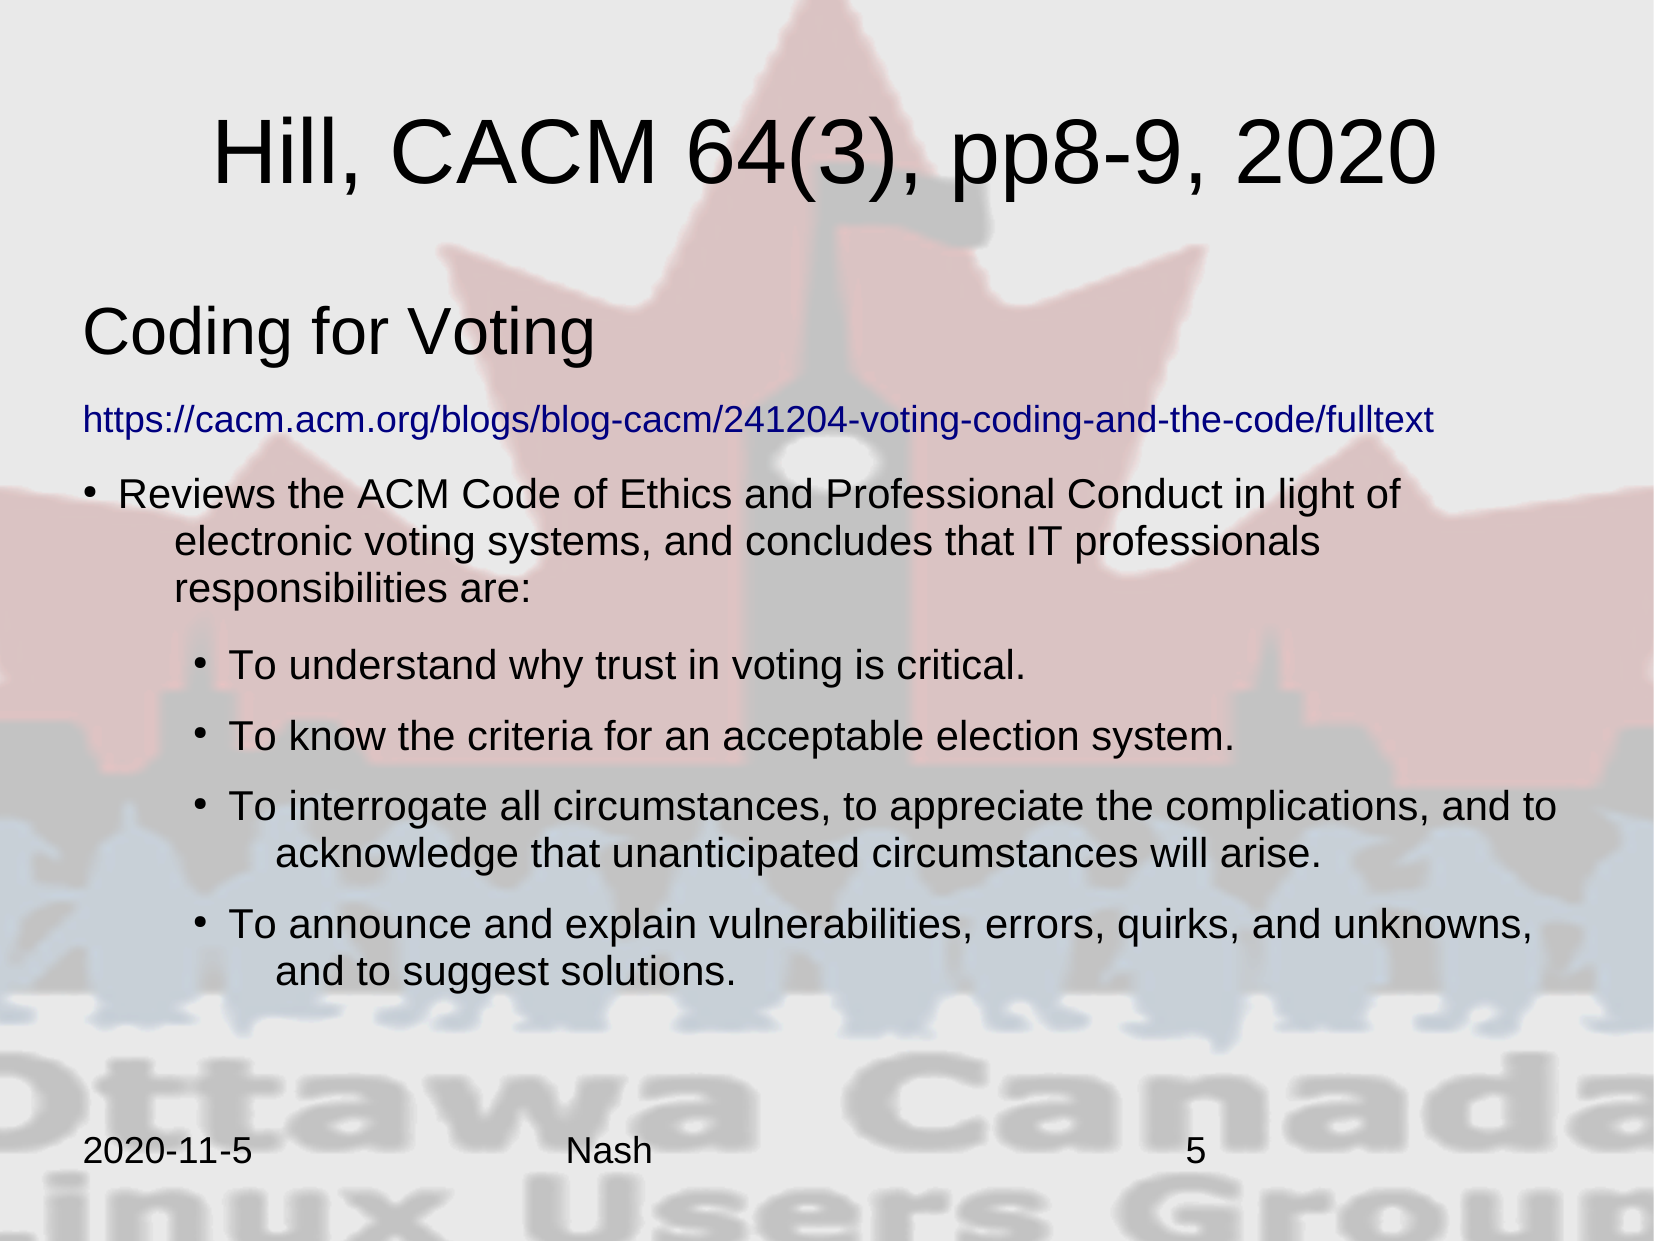

# Hill, CACM 64(3), pp8-9, 2020
Coding for Voting
https://cacm.acm.org/blogs/blog-cacm/241204-voting-coding-and-the-code/fulltext
Reviews the ACM Code of Ethics and Professional Conduct in light of electronic voting systems, and concludes that IT professionals responsibilities are:
To understand why trust in voting is critical.
To know the criteria for an acceptable election system.
To interrogate all circumstances, to appreciate the complications, and to acknowledge that unanticipated circumstances will arise.
To announce and explain vulnerabilities, errors, quirks, and unknowns, and to suggest solutions.
5